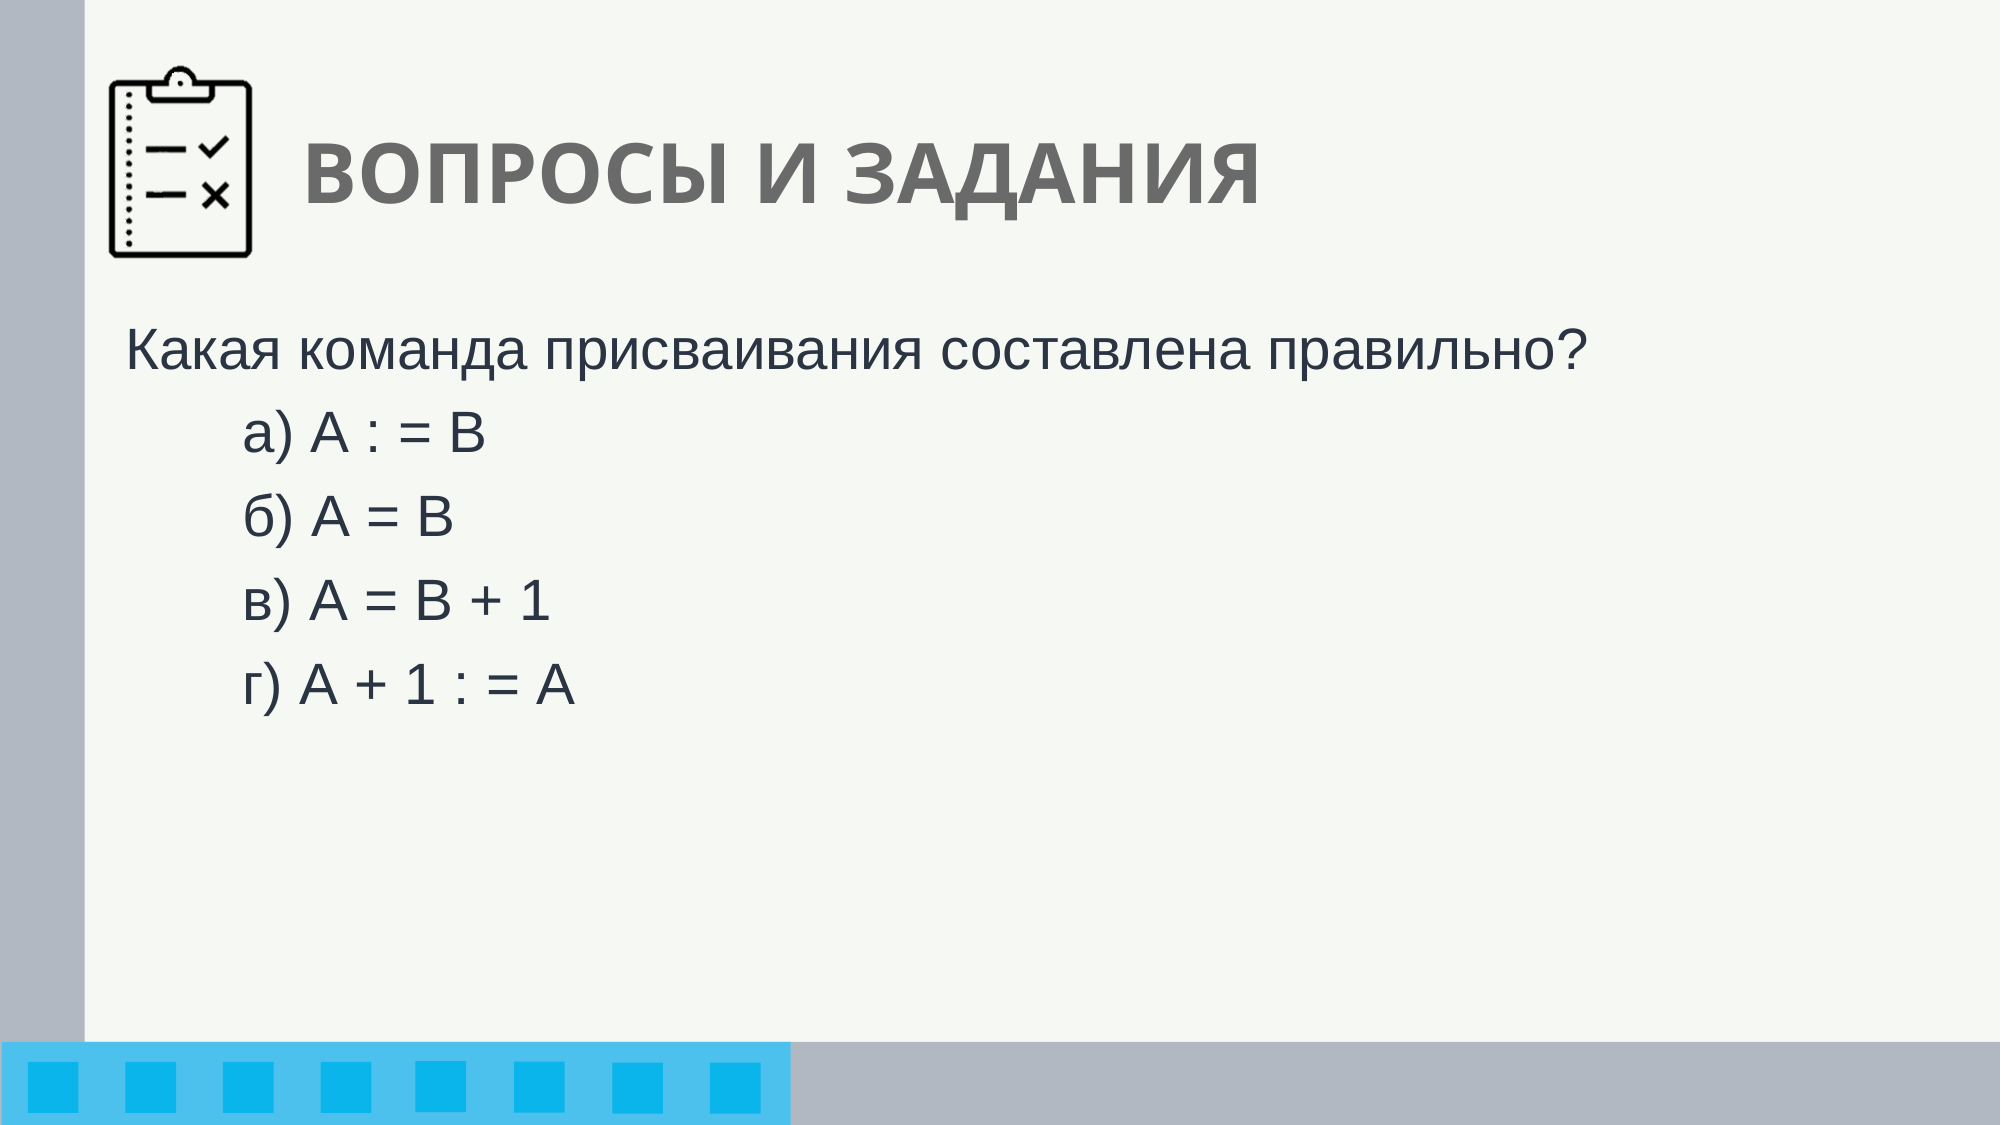

# ВОПРОСЫ И ЗАДАНИЯ
Какая команда присваивания составлена правильно?
а) А : = В
б) А = В
в) А = В + 1
г) А + 1 : = А